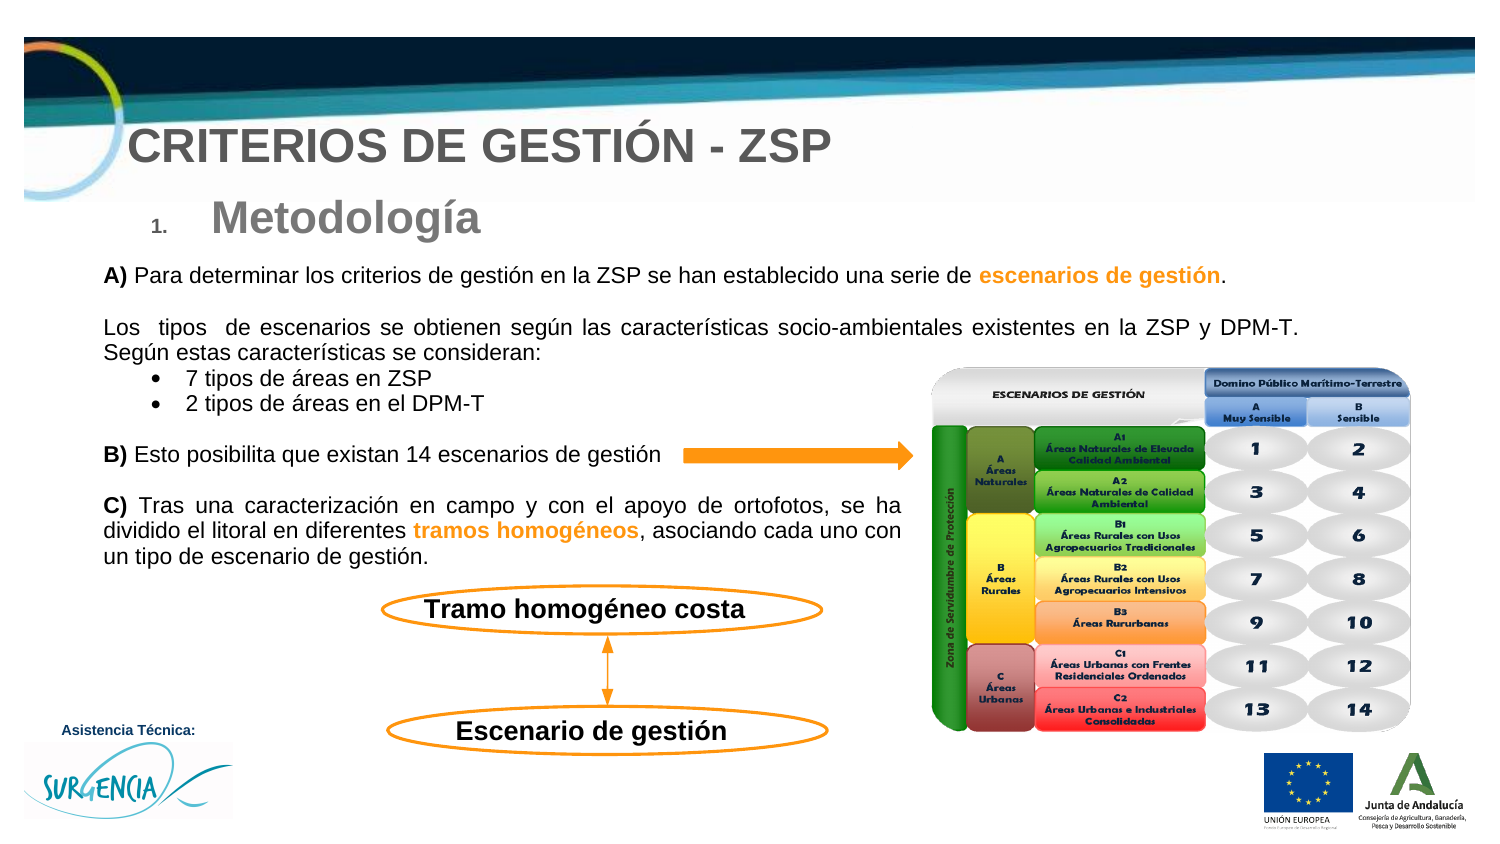

# CRITERIOS DE GESTIÓN - ZSP
Metodología
A) Para determinar los criterios de gestión en la ZSP se han establecido una serie de escenarios de gestión.
Los tipos de escenarios se obtienen según las características socio-ambientales existentes en la ZSP y DPM-T. Según estas características se consideran:
7 tipos de áreas en ZSP
2 tipos de áreas en el DPM-T
B) Esto posibilita que existan 14 escenarios de gestión
C) Tras una caracterización en campo y con el apoyo de ortofotos, se ha dividido el litoral en diferentes tramos homogéneos, asociando cada uno con un tipo de escenario de gestión.
Tramo homogéneo costa
Escenario de gestión
Asistencia Técnica: